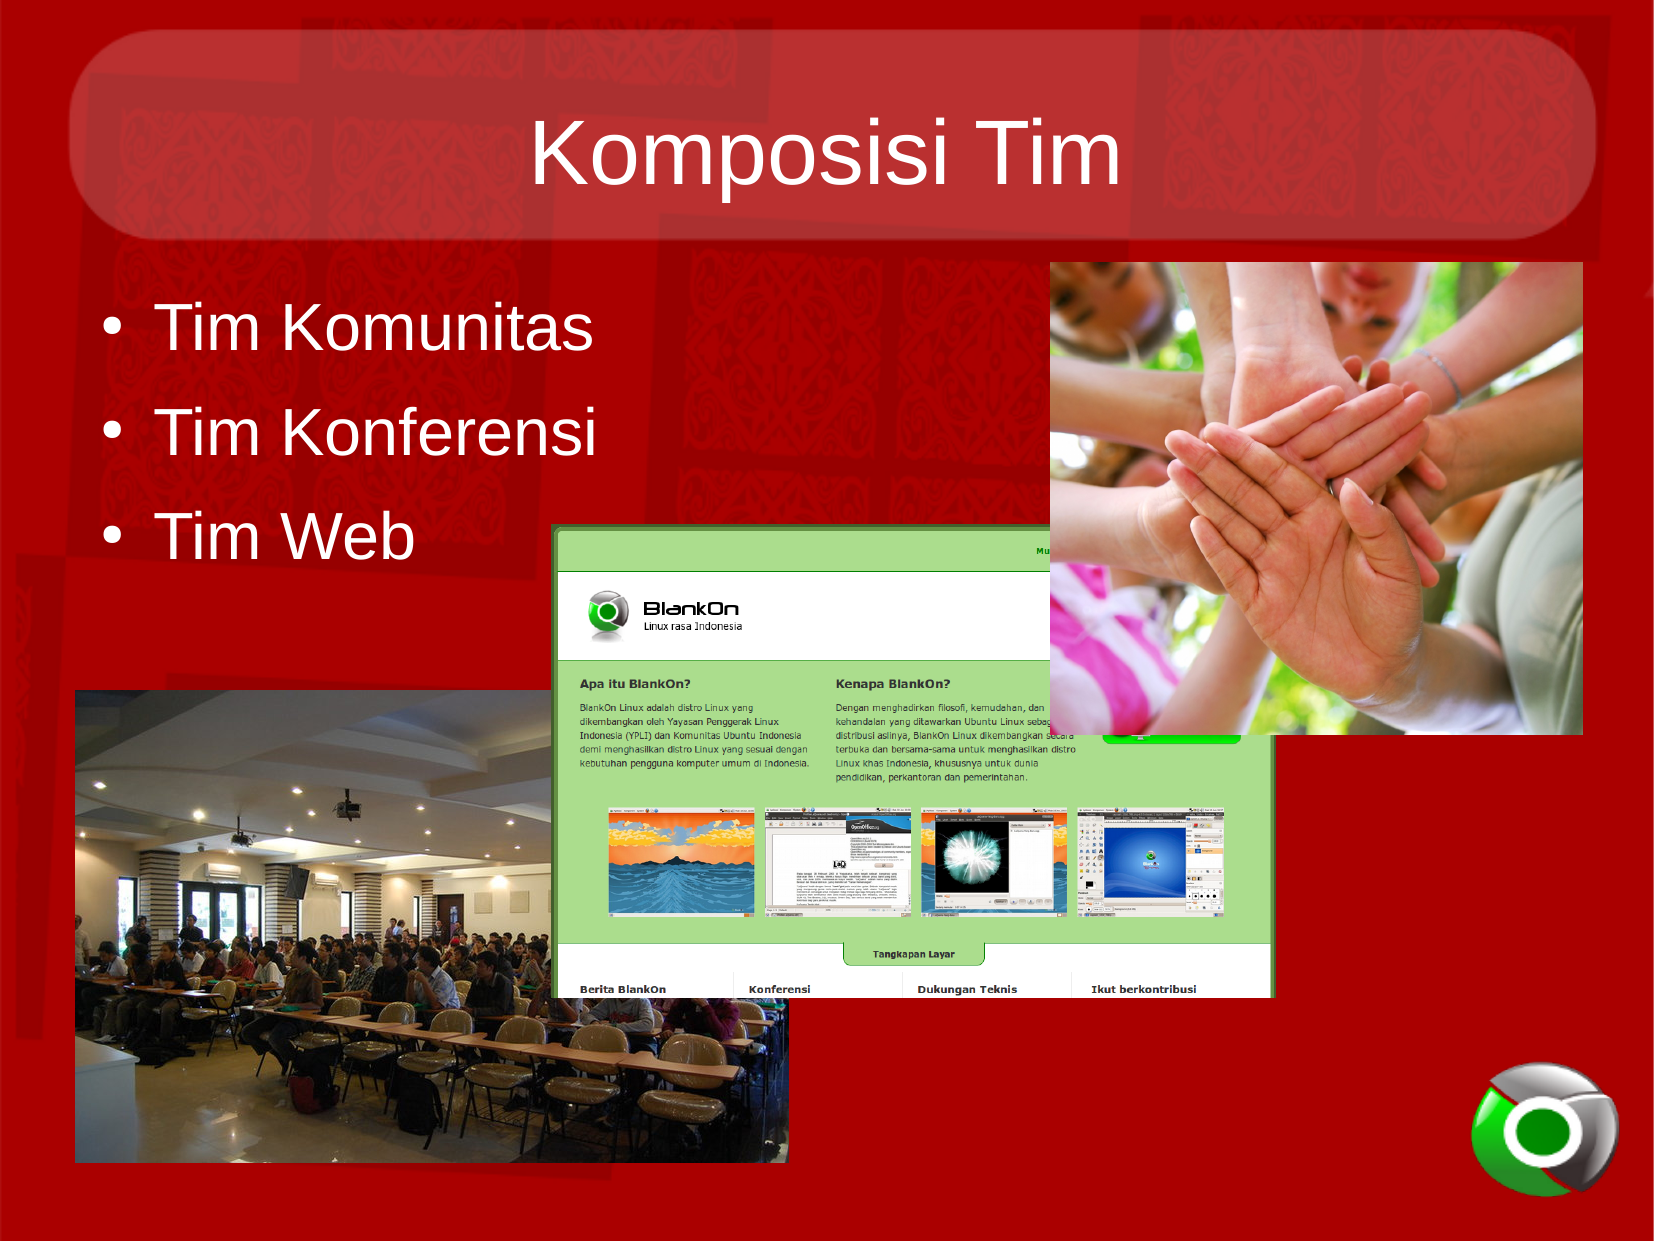

# Komposisi Tim
Tim Komunitas
Tim Konferensi
Tim Web